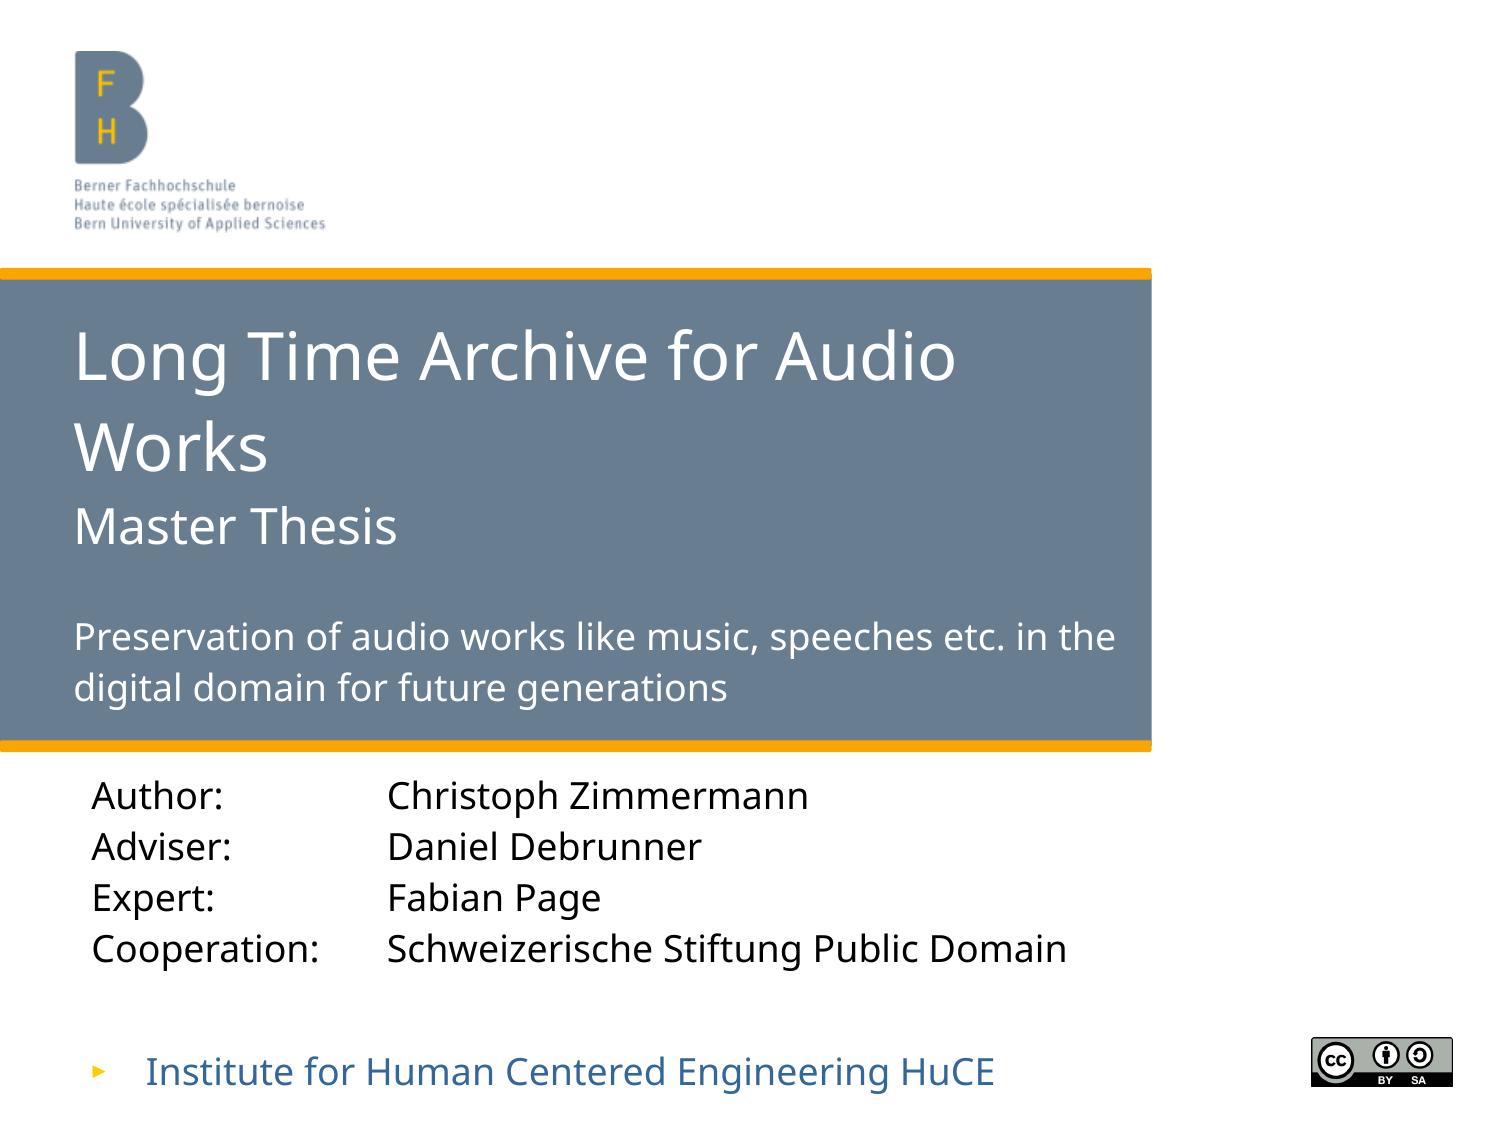

# Long Time Archive for Audio Works Master Thesis Preservation of audio works like music, speeches etc. in the digital domain for future generations
Author:			Christoph Zimmermann
Adviser:			Daniel Debrunner
Expert:			Fabian Page
Cooperation:	Schweizerische Stiftung Public Domain
Institute for Human Centered Engineering HuCE